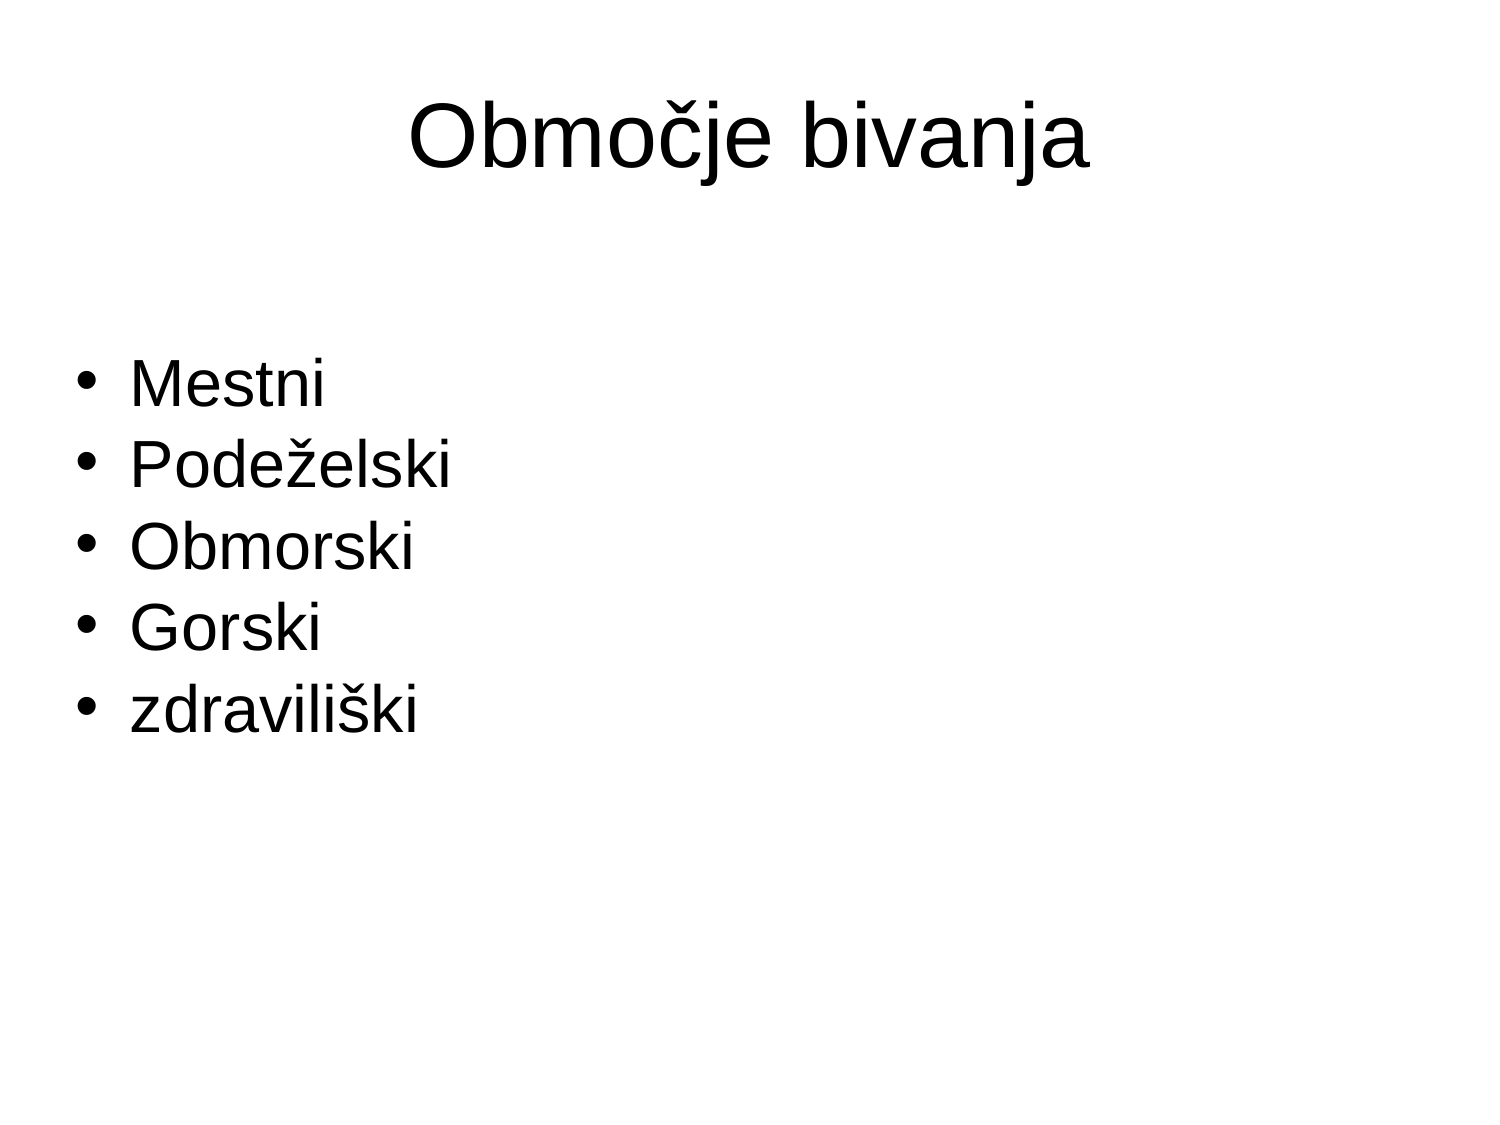

# Območje bivanja
Mestni
Podeželski
Obmorski
Gorski
zdraviliški